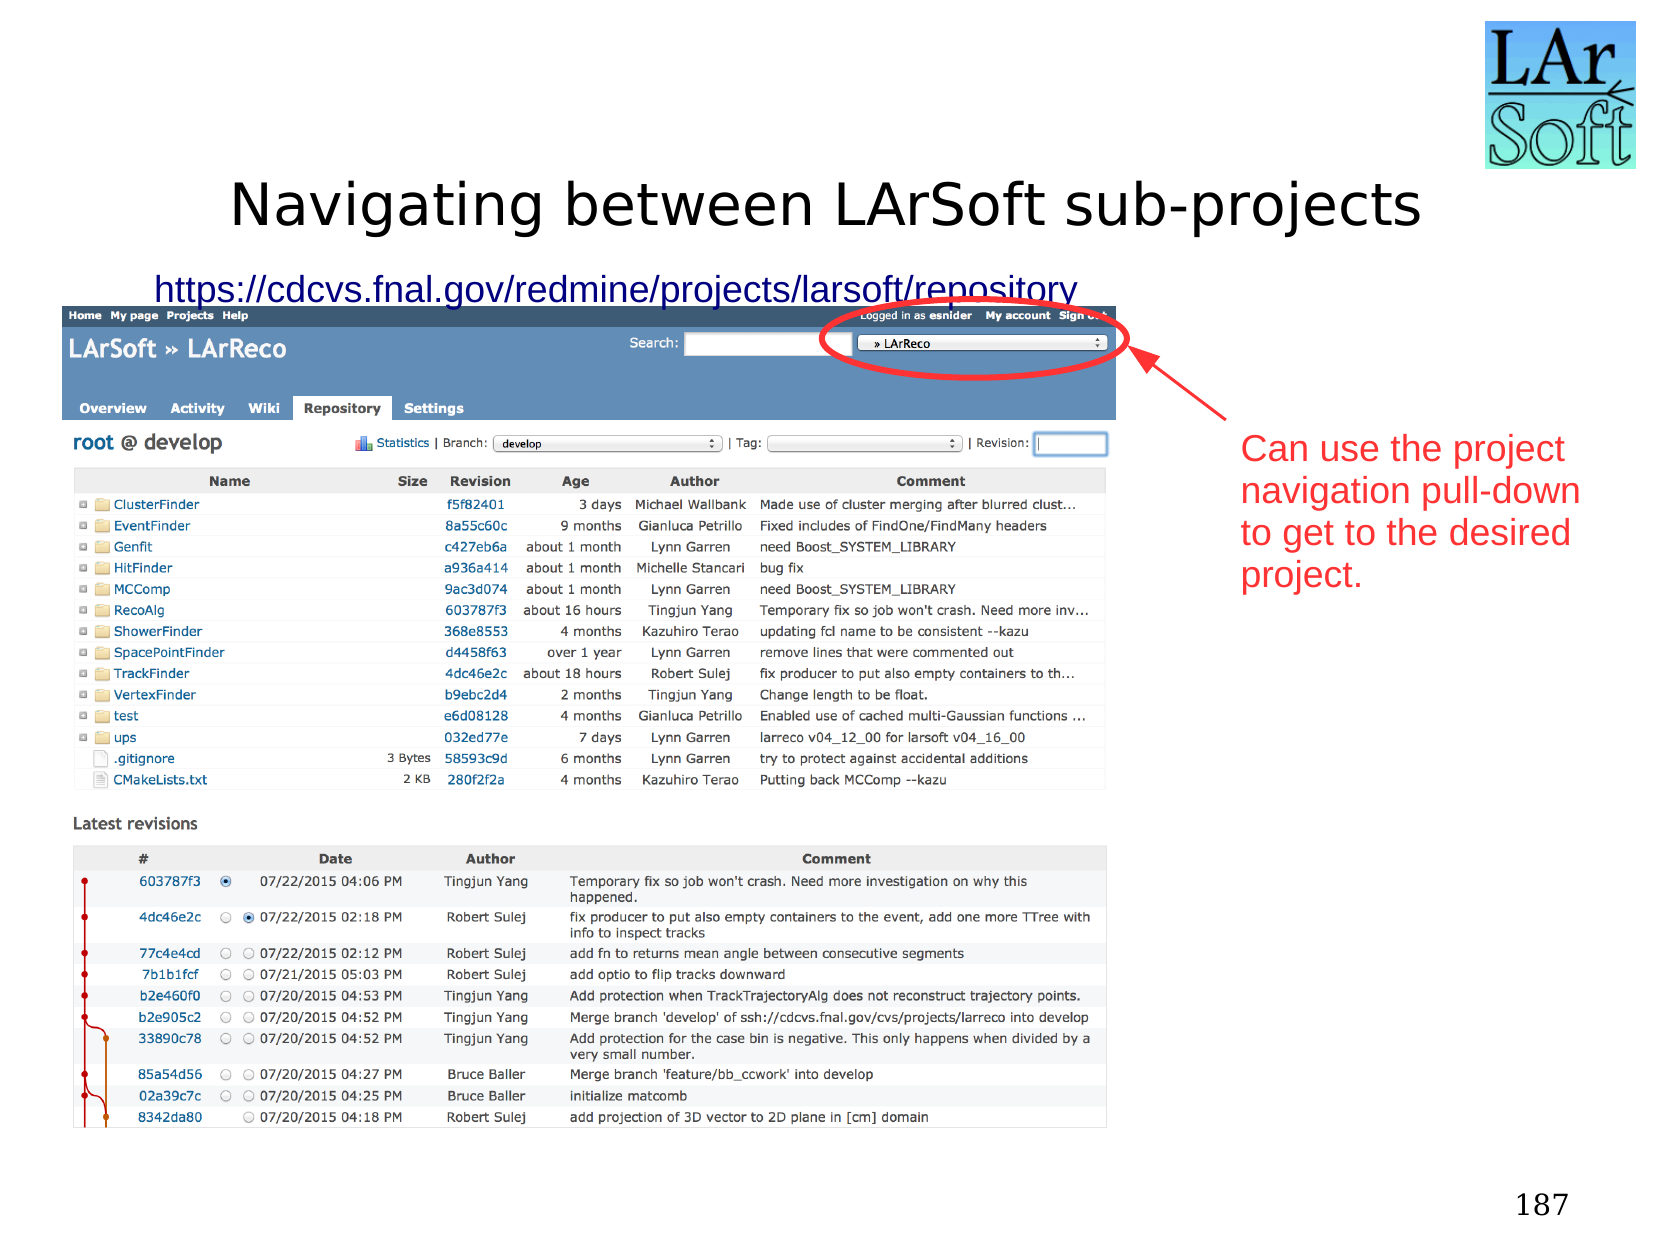

# Navigating between LArSoft sub-projects
https://cdcvs.fnal.gov/redmine/projects/larsoft/repository
Can use the project
navigation pull-down
to get to the desired
project.
187